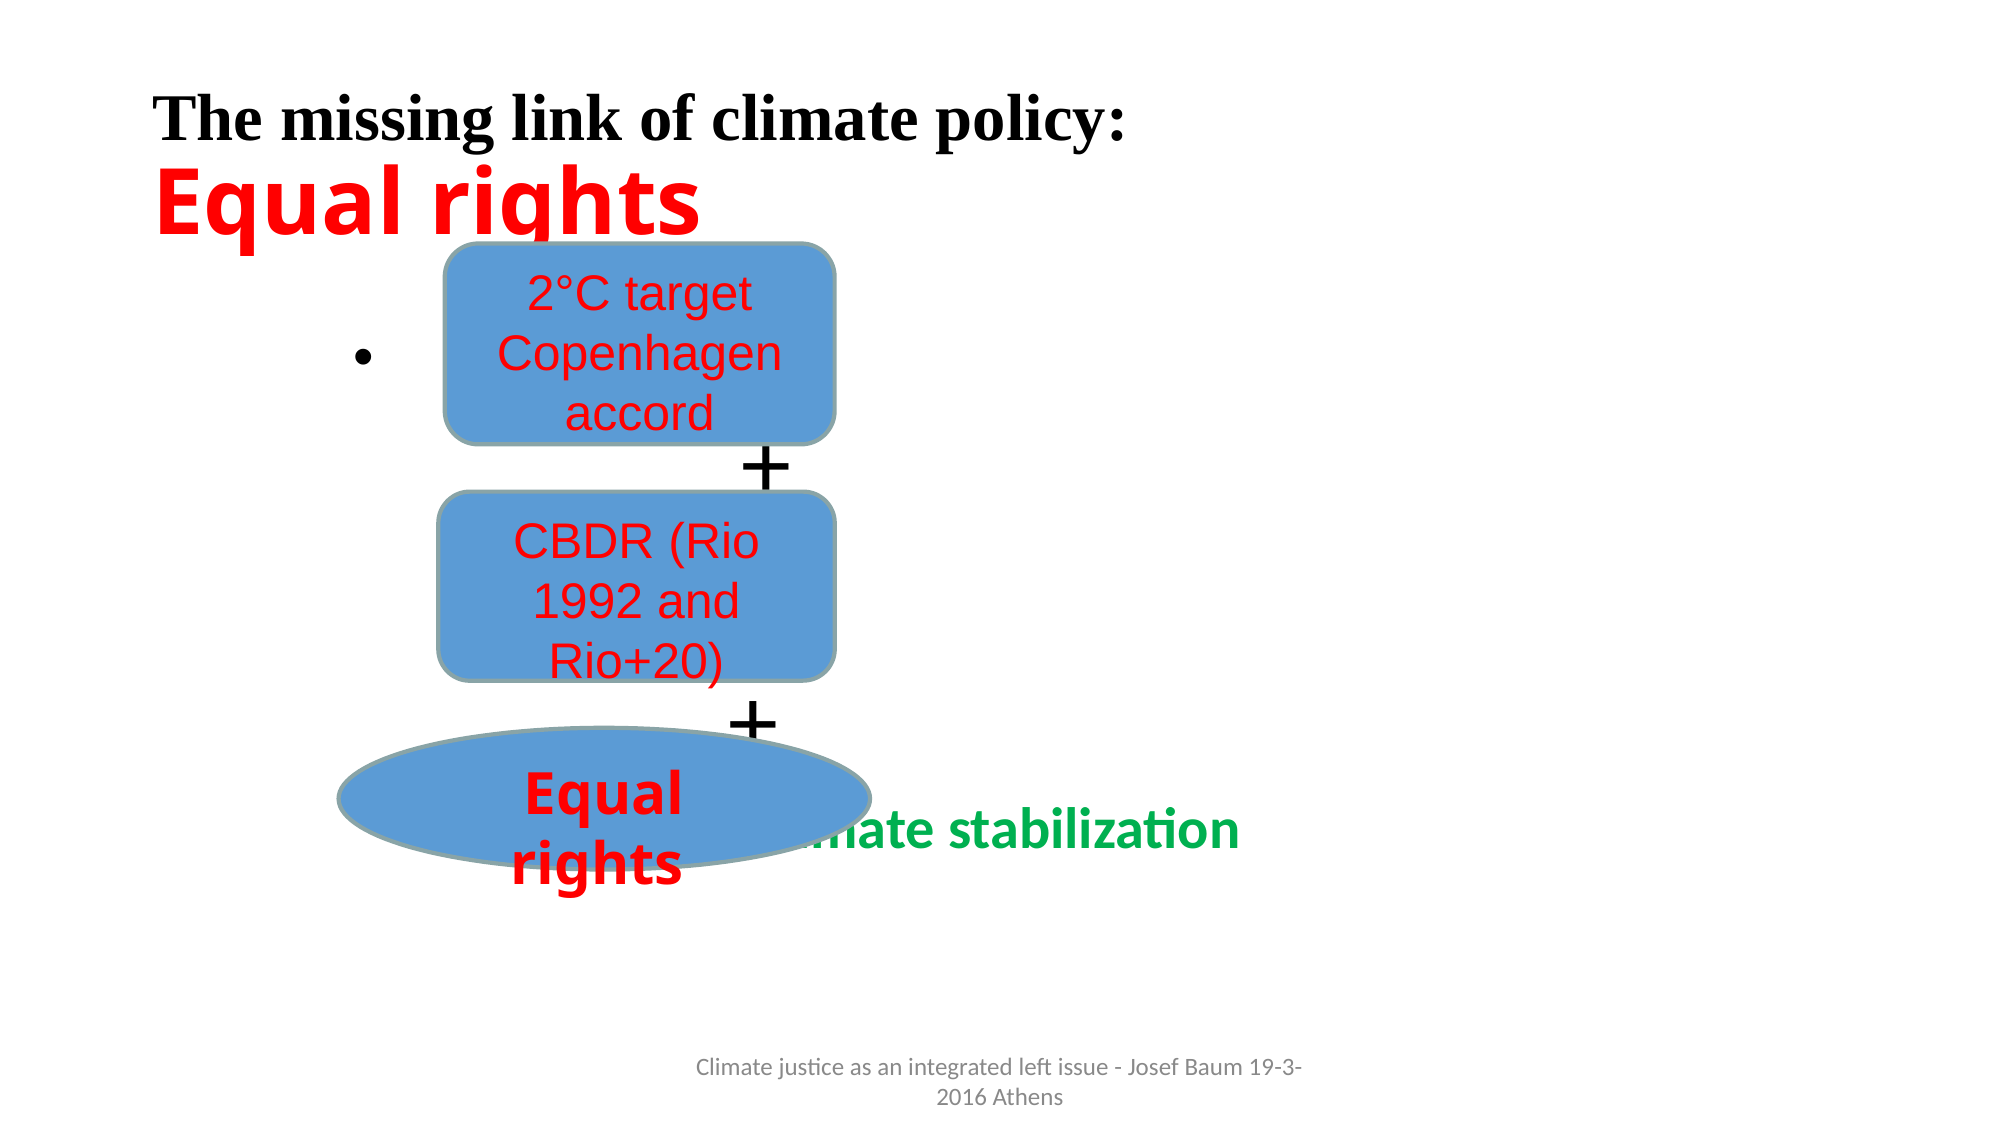

# The missing link of climate policy: Equal rights
2°C target Copenhagen accord
 				 +
				+
				=climate stabilization
CBDR (Rio 1992 and Rio+20)
Equal rights
Climate justice as an integrated left issue - Josef Baum 19-3-2016 Athens